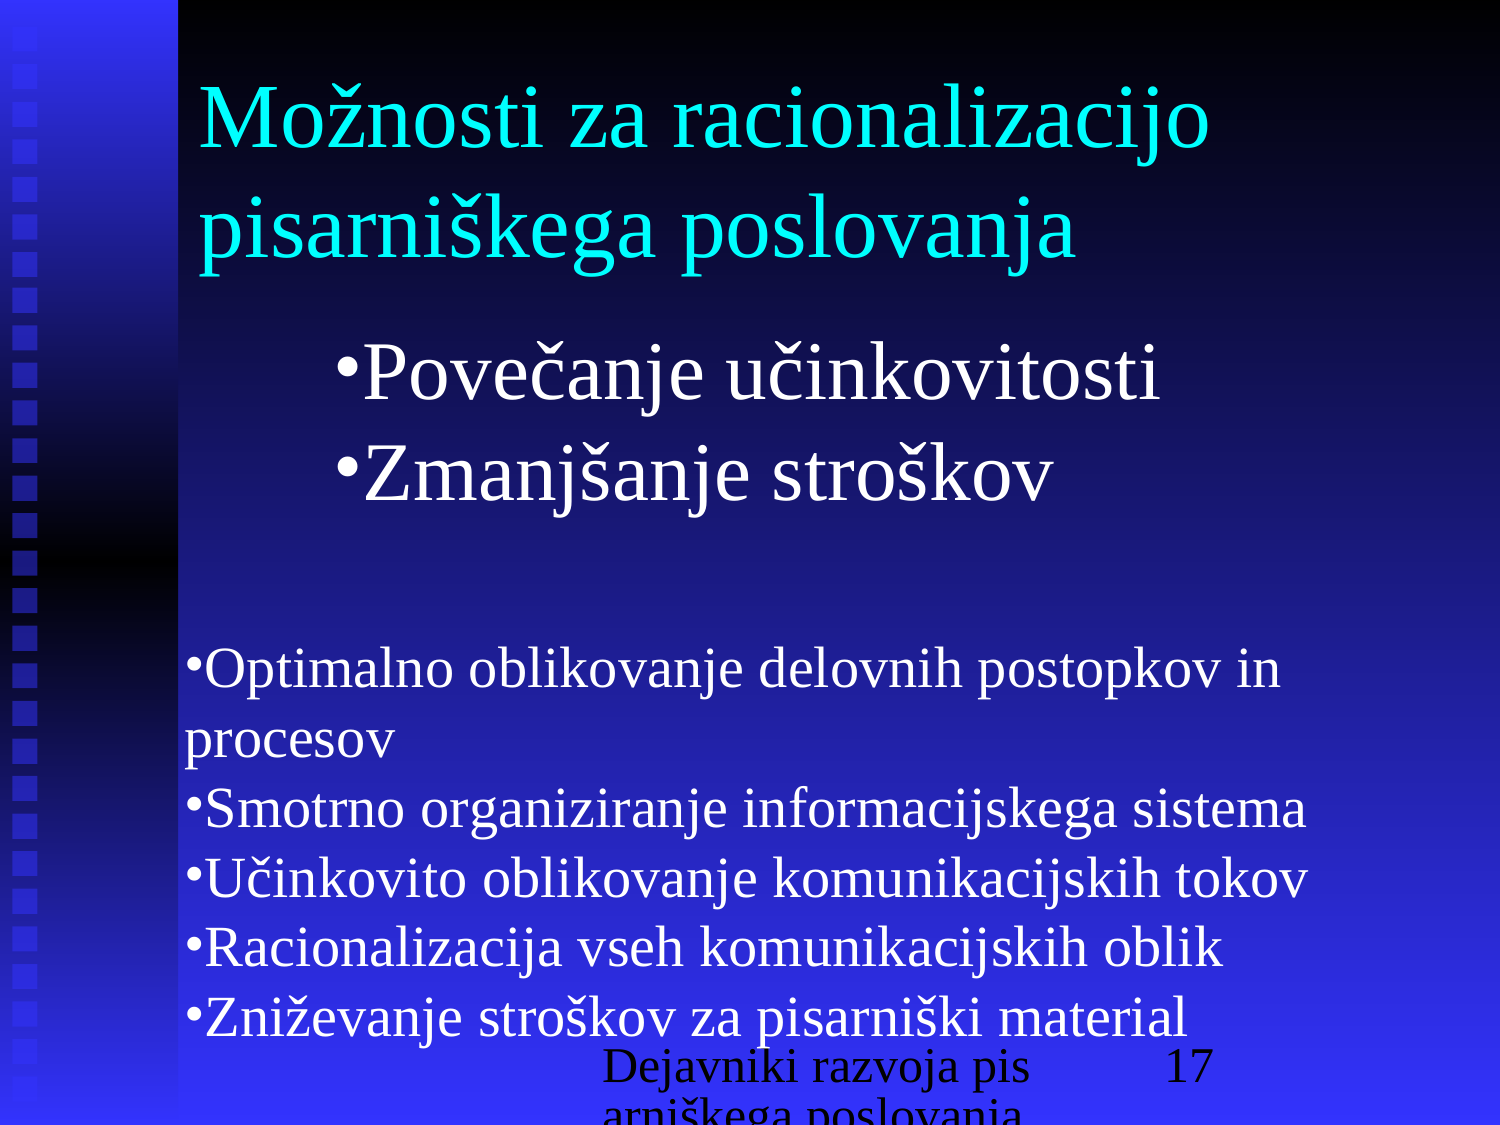

# Možnosti za racionalizacijo pisarniškega poslovanja
Povečanje učinkovitosti
Zmanjšanje stroškov
Optimalno oblikovanje delovnih postopkov in procesov
Smotrno organiziranje informacijskega sistema
Učinkovito oblikovanje komunikacijskih tokov
Racionalizacija vseh komunikacijskih oblik
Zniževanje stroškov za pisarniški material
Dejavniki razvoja pisarniškega poslovanja
17